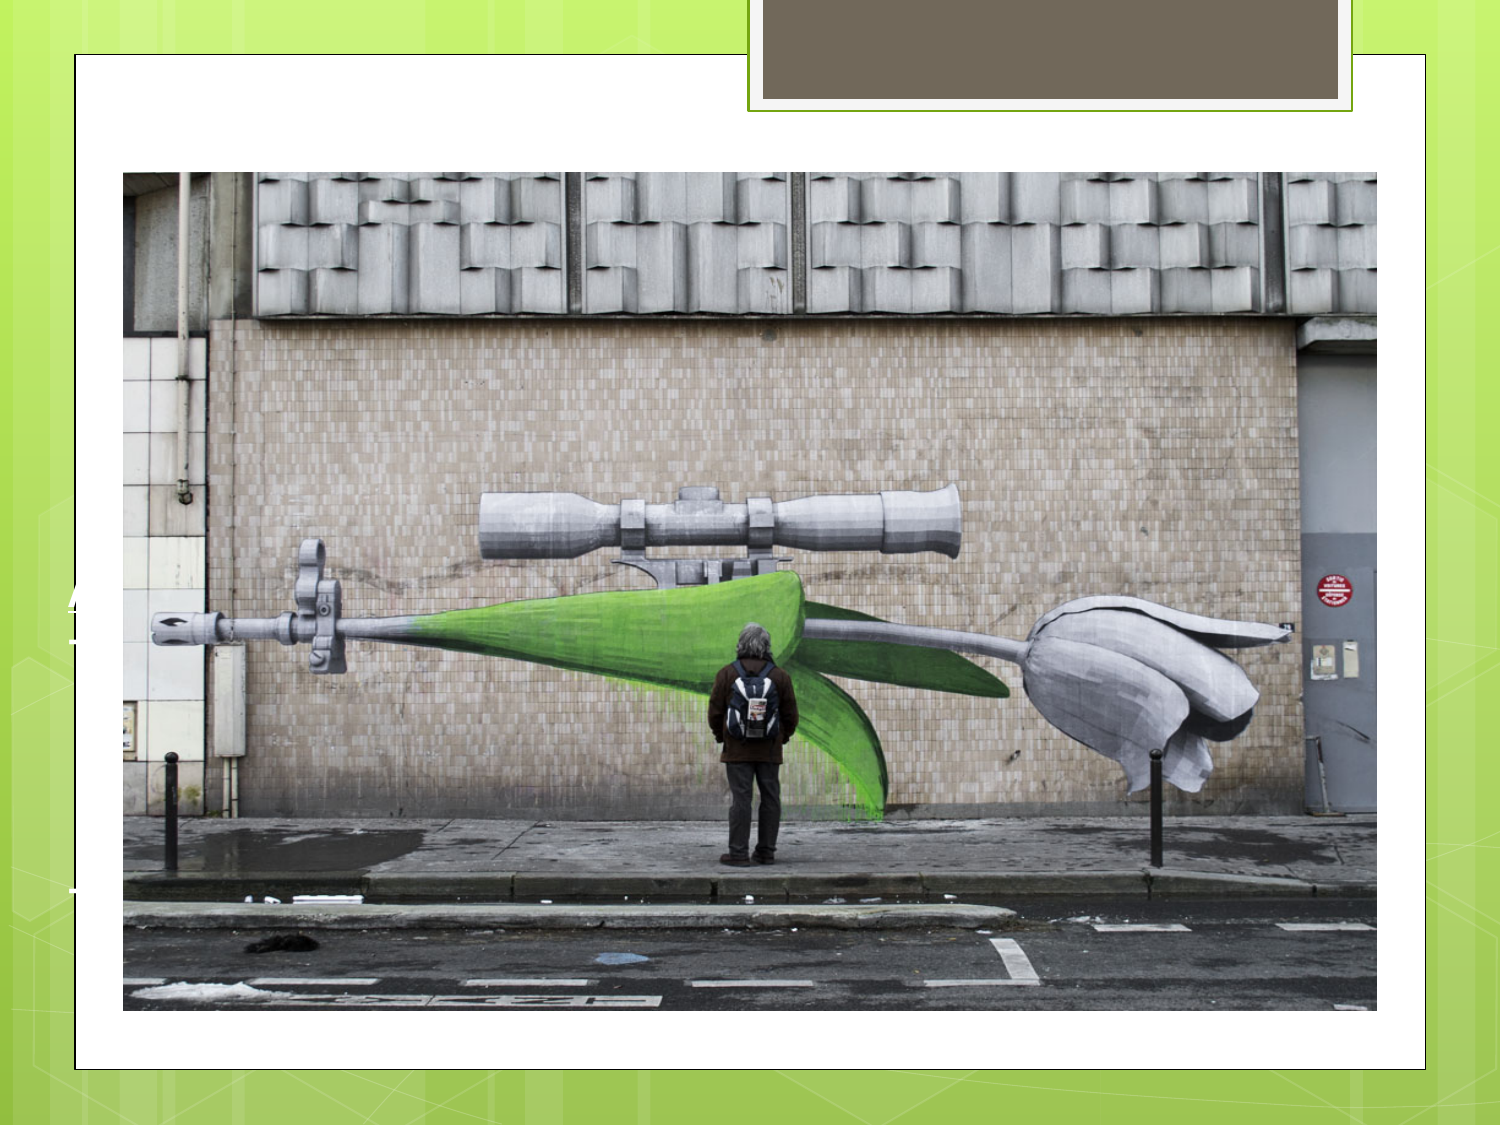

Analyse de l’oeuvre :
- symboliques (des couleurs, du thème)
- effet sur le spectateur